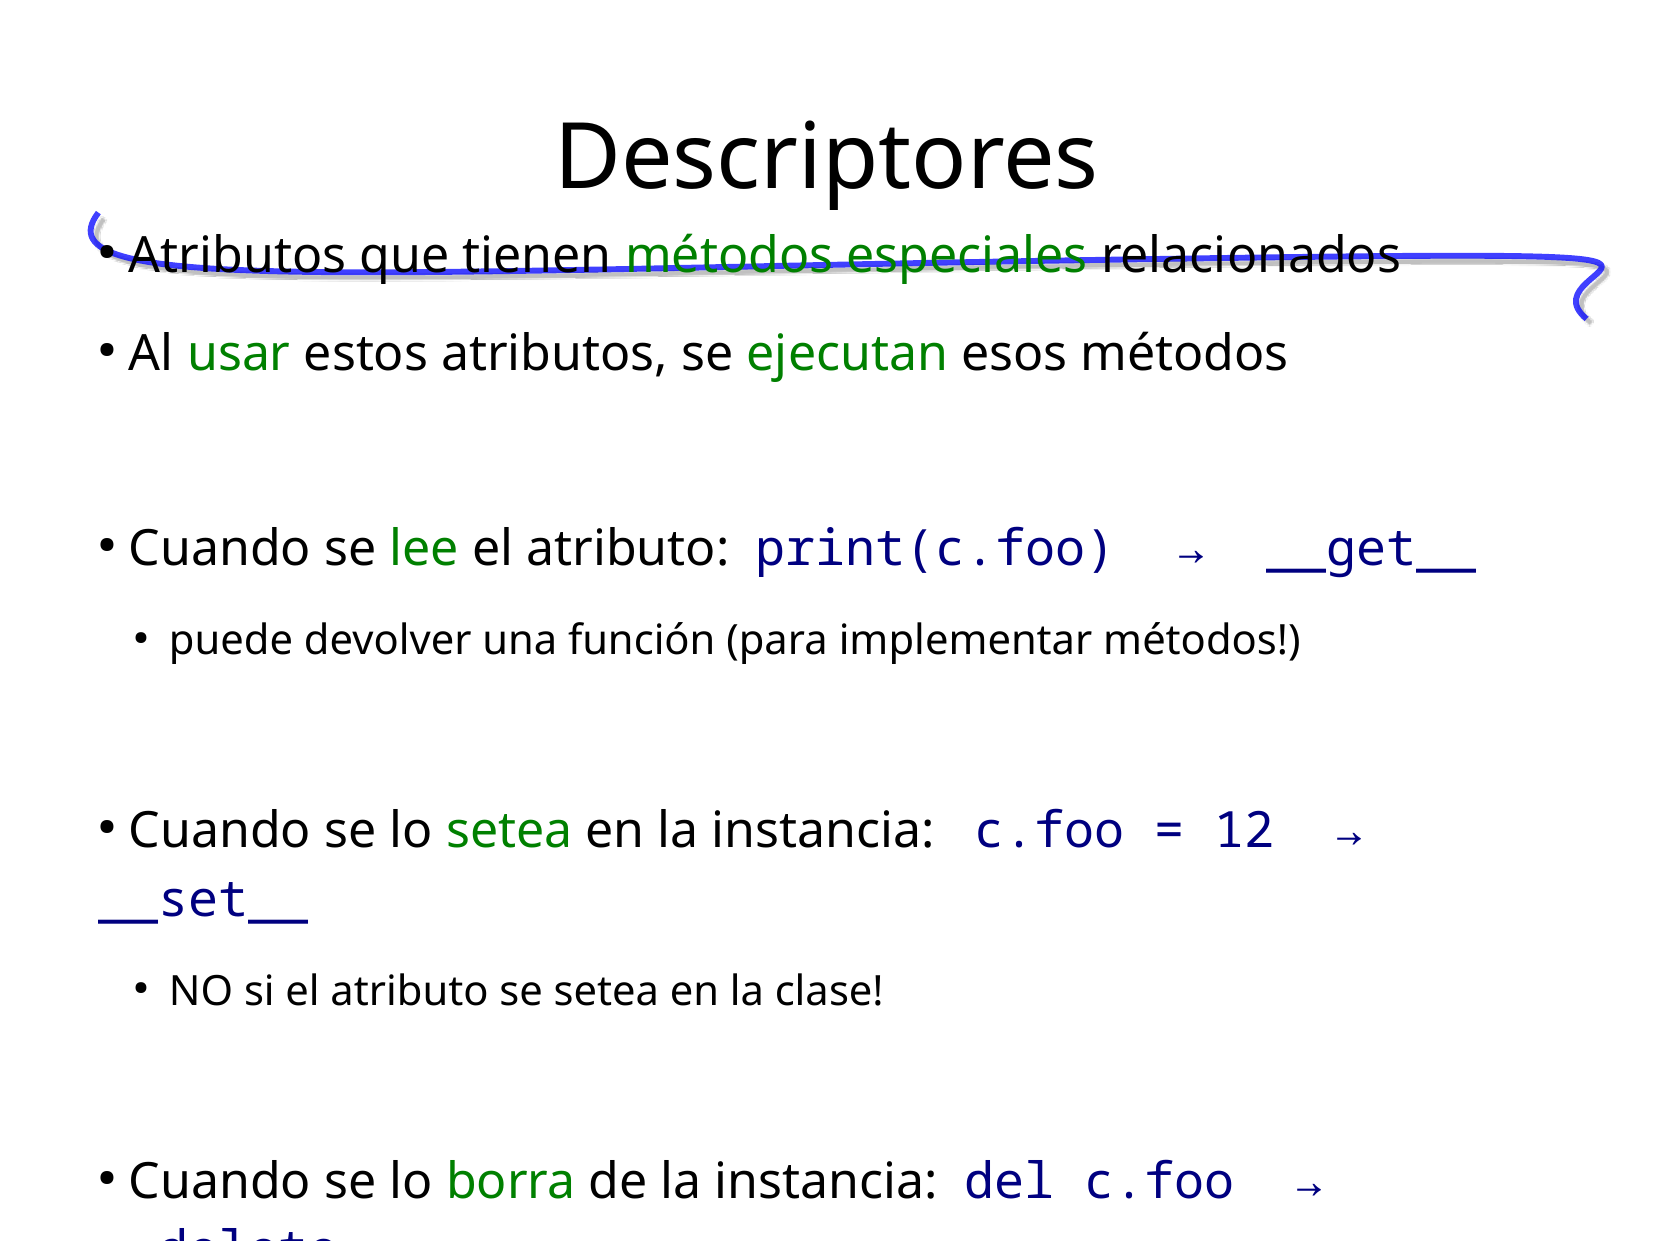

Descriptores
# Atributos que tienen métodos especiales relacionados
 Al usar estos atributos, se ejecutan esos métodos
 Cuando se lee el atributo: print(c.foo) → __get__
puede devolver una función (para implementar métodos!)
 Cuando se lo setea en la instancia: c.foo = 12 → __set__
NO si el atributo se setea en la clase!
 Cuando se lo borra de la instancia: del c.foo → __delete__